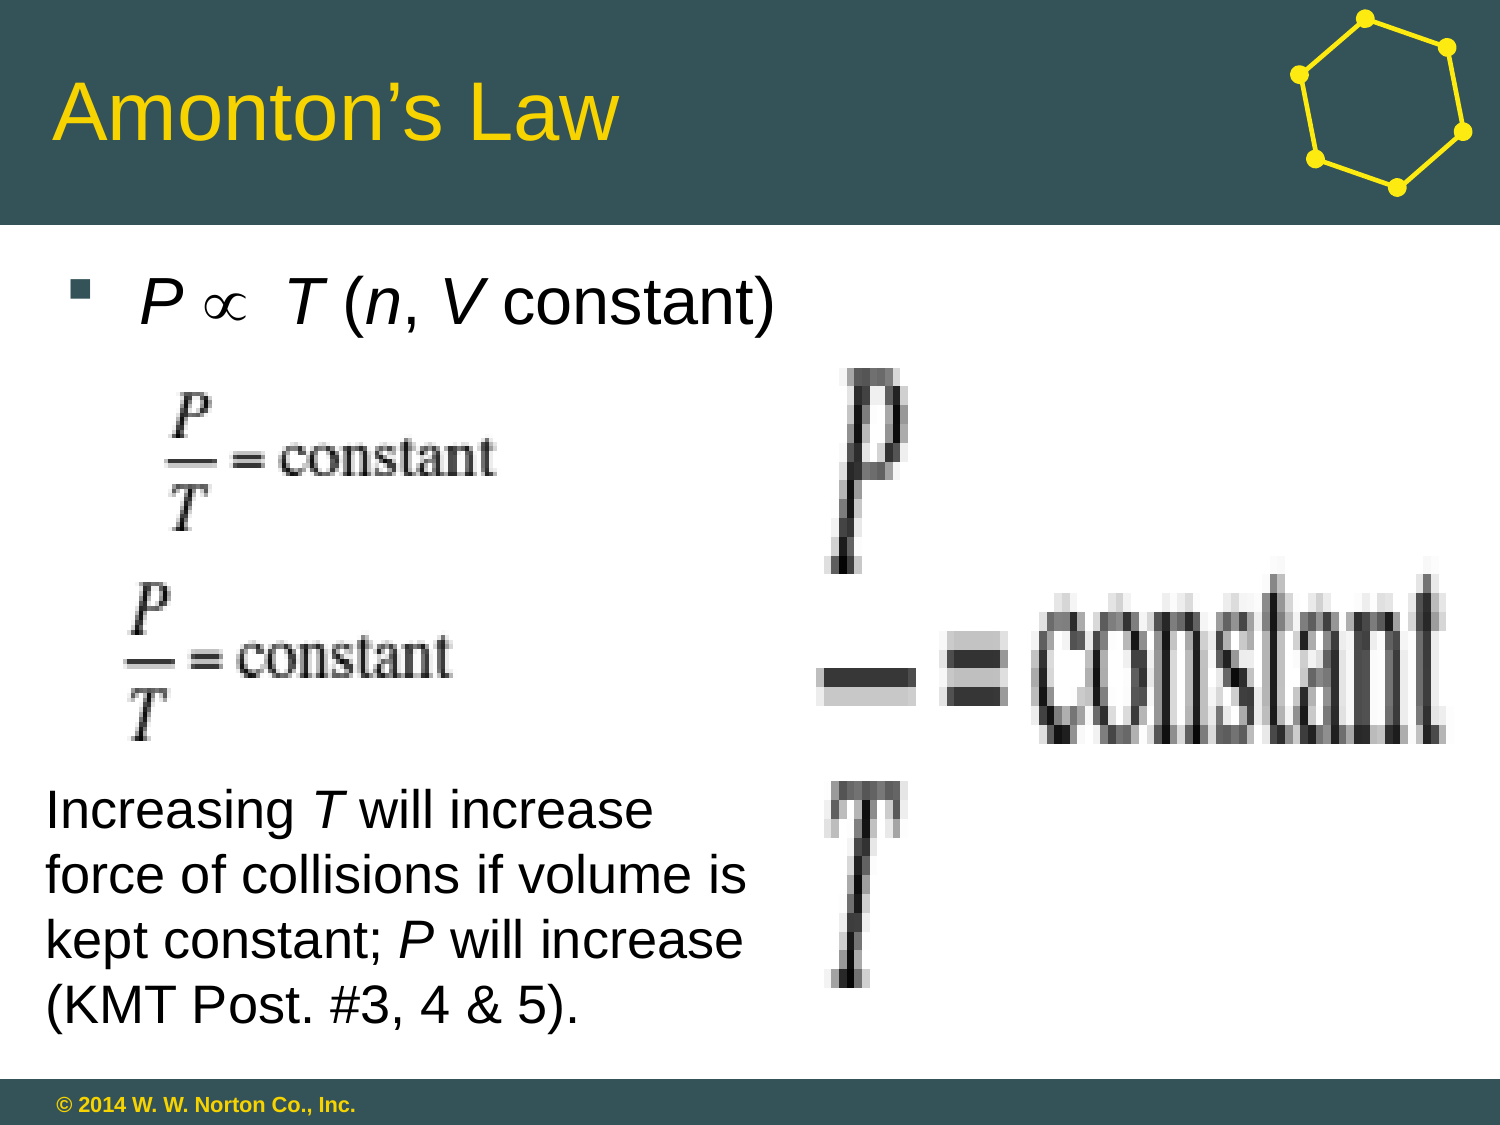

# Amonton’s Law
 P  T (n, V constant)
Increasing T will increase force of collisions if volume is kept constant; P will increase (KMT Post. #3, 4 & 5).